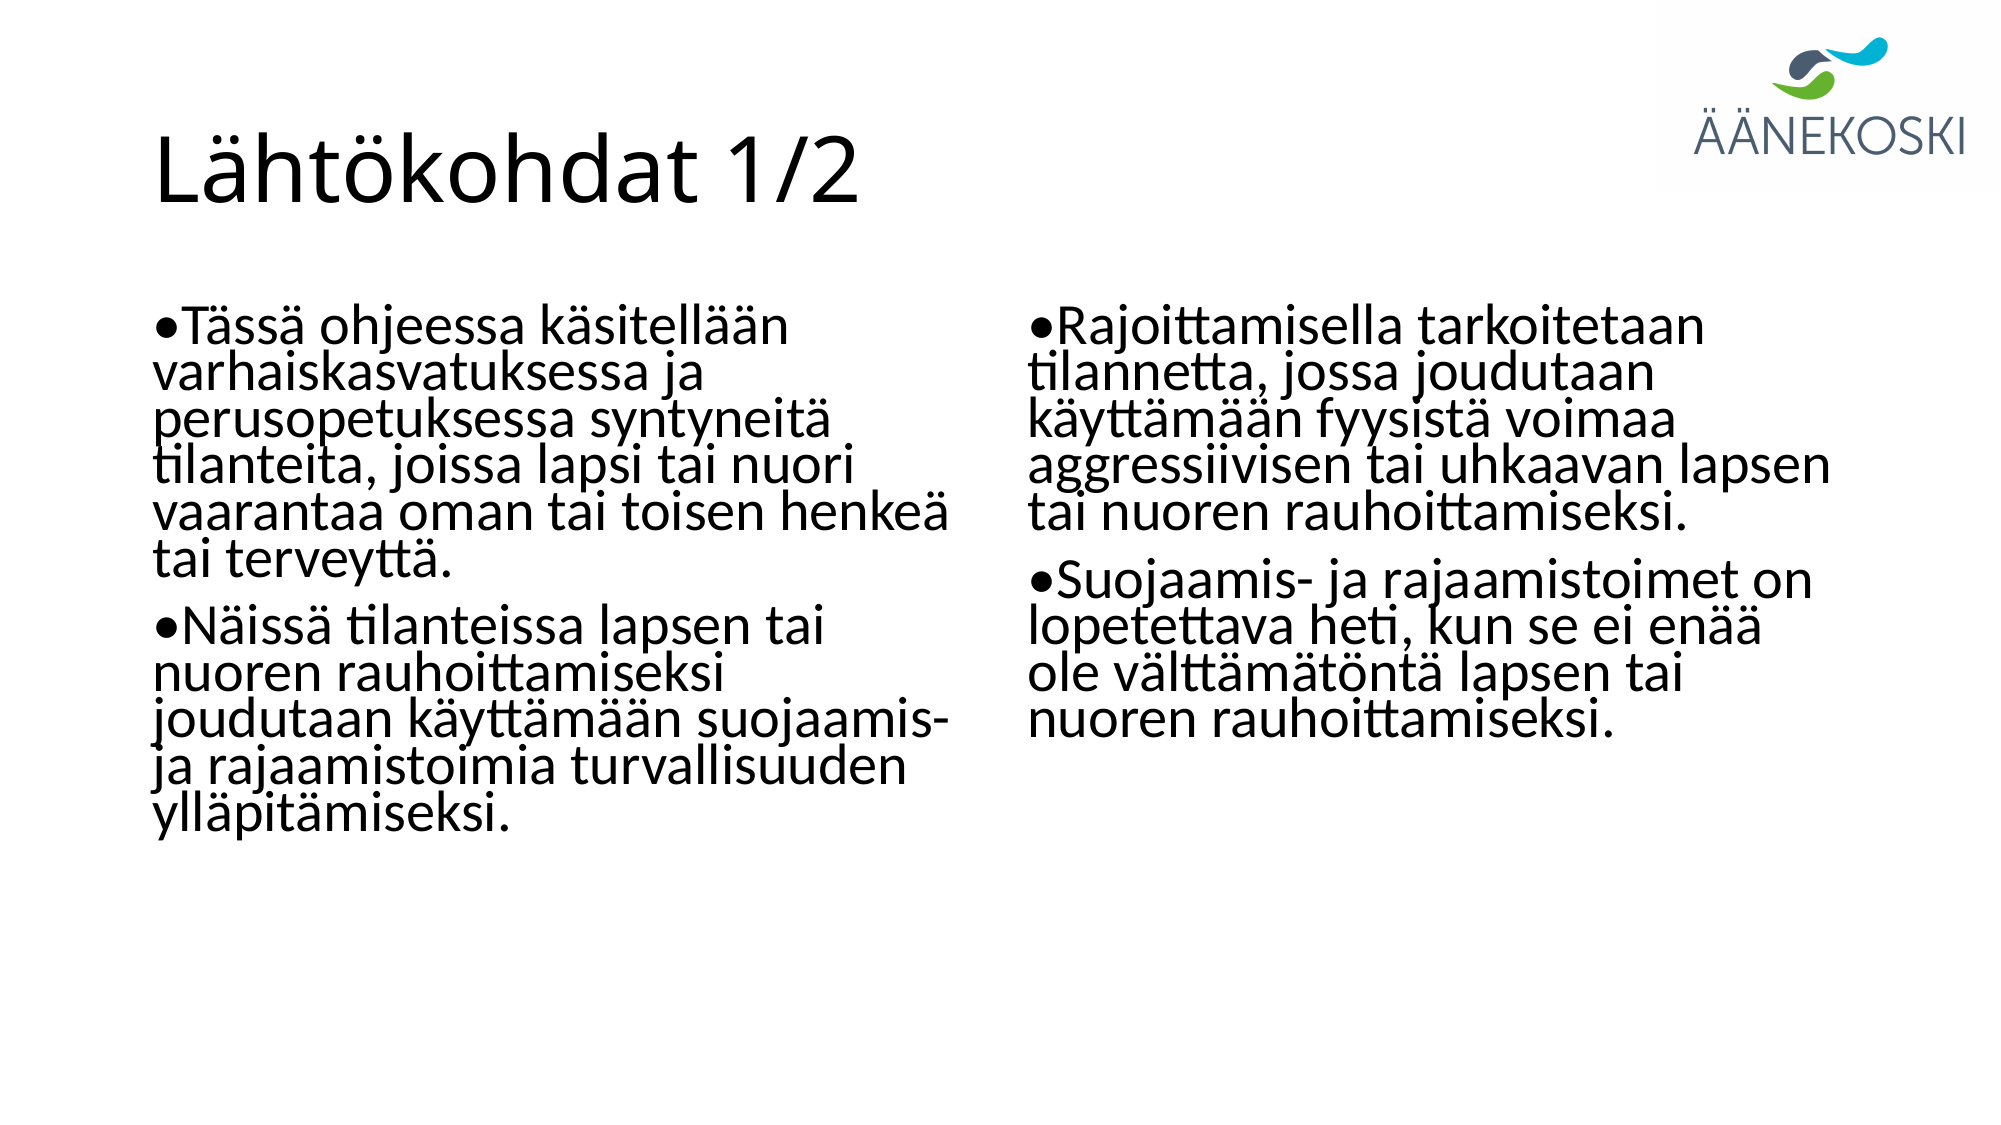

# Lähtökohdat 1/2
•Tässä ohjeessa käsitellään varhaiskasvatuksessa ja perusopetuksessa syntyneitä tilanteita, joissa lapsi tai nuori vaarantaa oman tai toisen henkeä tai terveyttä.
•Näissä tilanteissa lapsen tai nuoren rauhoittamiseksi joudutaan käyttämään suojaamis- ja rajaamistoimia turvallisuuden ylläpitämiseksi.
•Rajoittamisella tarkoitetaan tilannetta, jossa joudutaan käyttämään fyysistä voimaa aggressiivisen tai uhkaavan lapsen tai nuoren rauhoittamiseksi.
•Suojaamis- ja rajaamistoimet on lopetettava heti, kun se ei enää ole välttämätöntä lapsen tai nuoren rauhoittamiseksi.